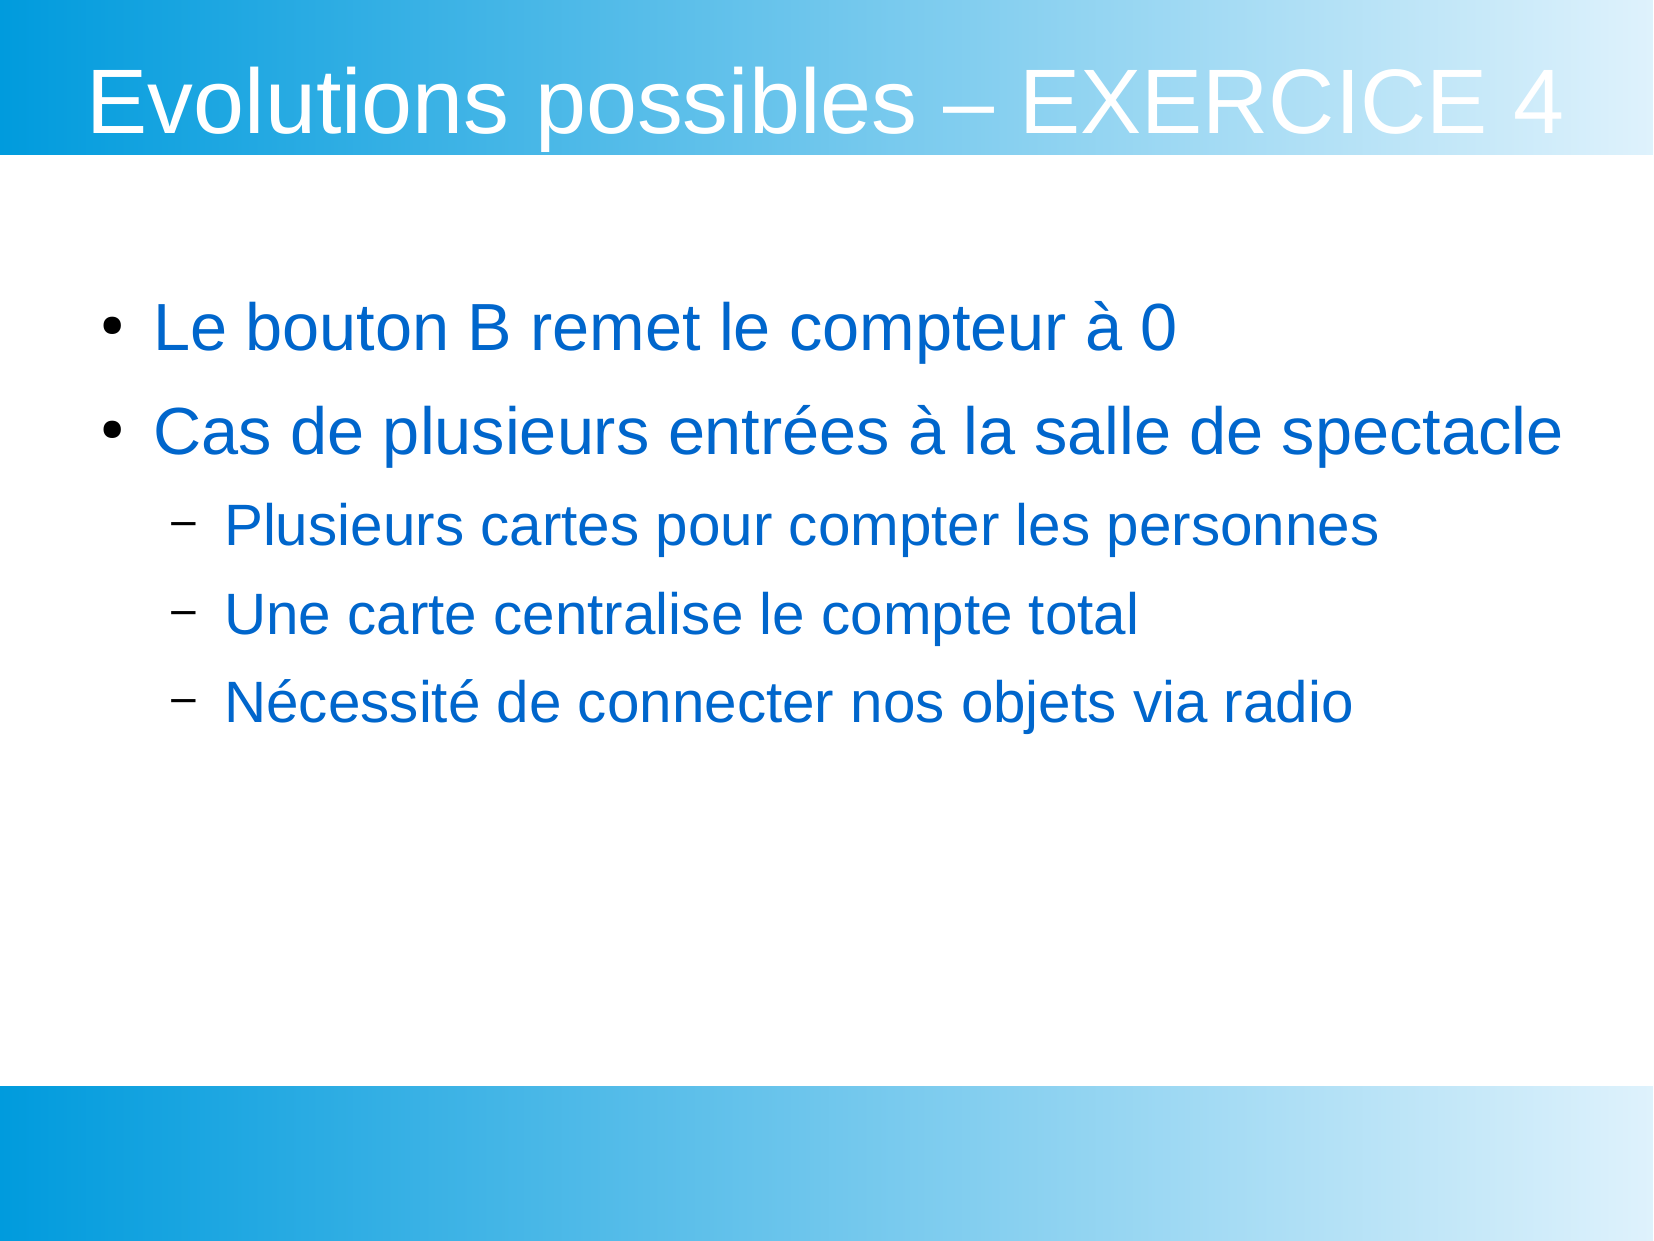

# Evolutions possibles – EXERCICE 4
Le bouton B remet le compteur à 0
Cas de plusieurs entrées à la salle de spectacle
Plusieurs cartes pour compter les personnes
Une carte centralise le compte total
Nécessité de connecter nos objets via radio